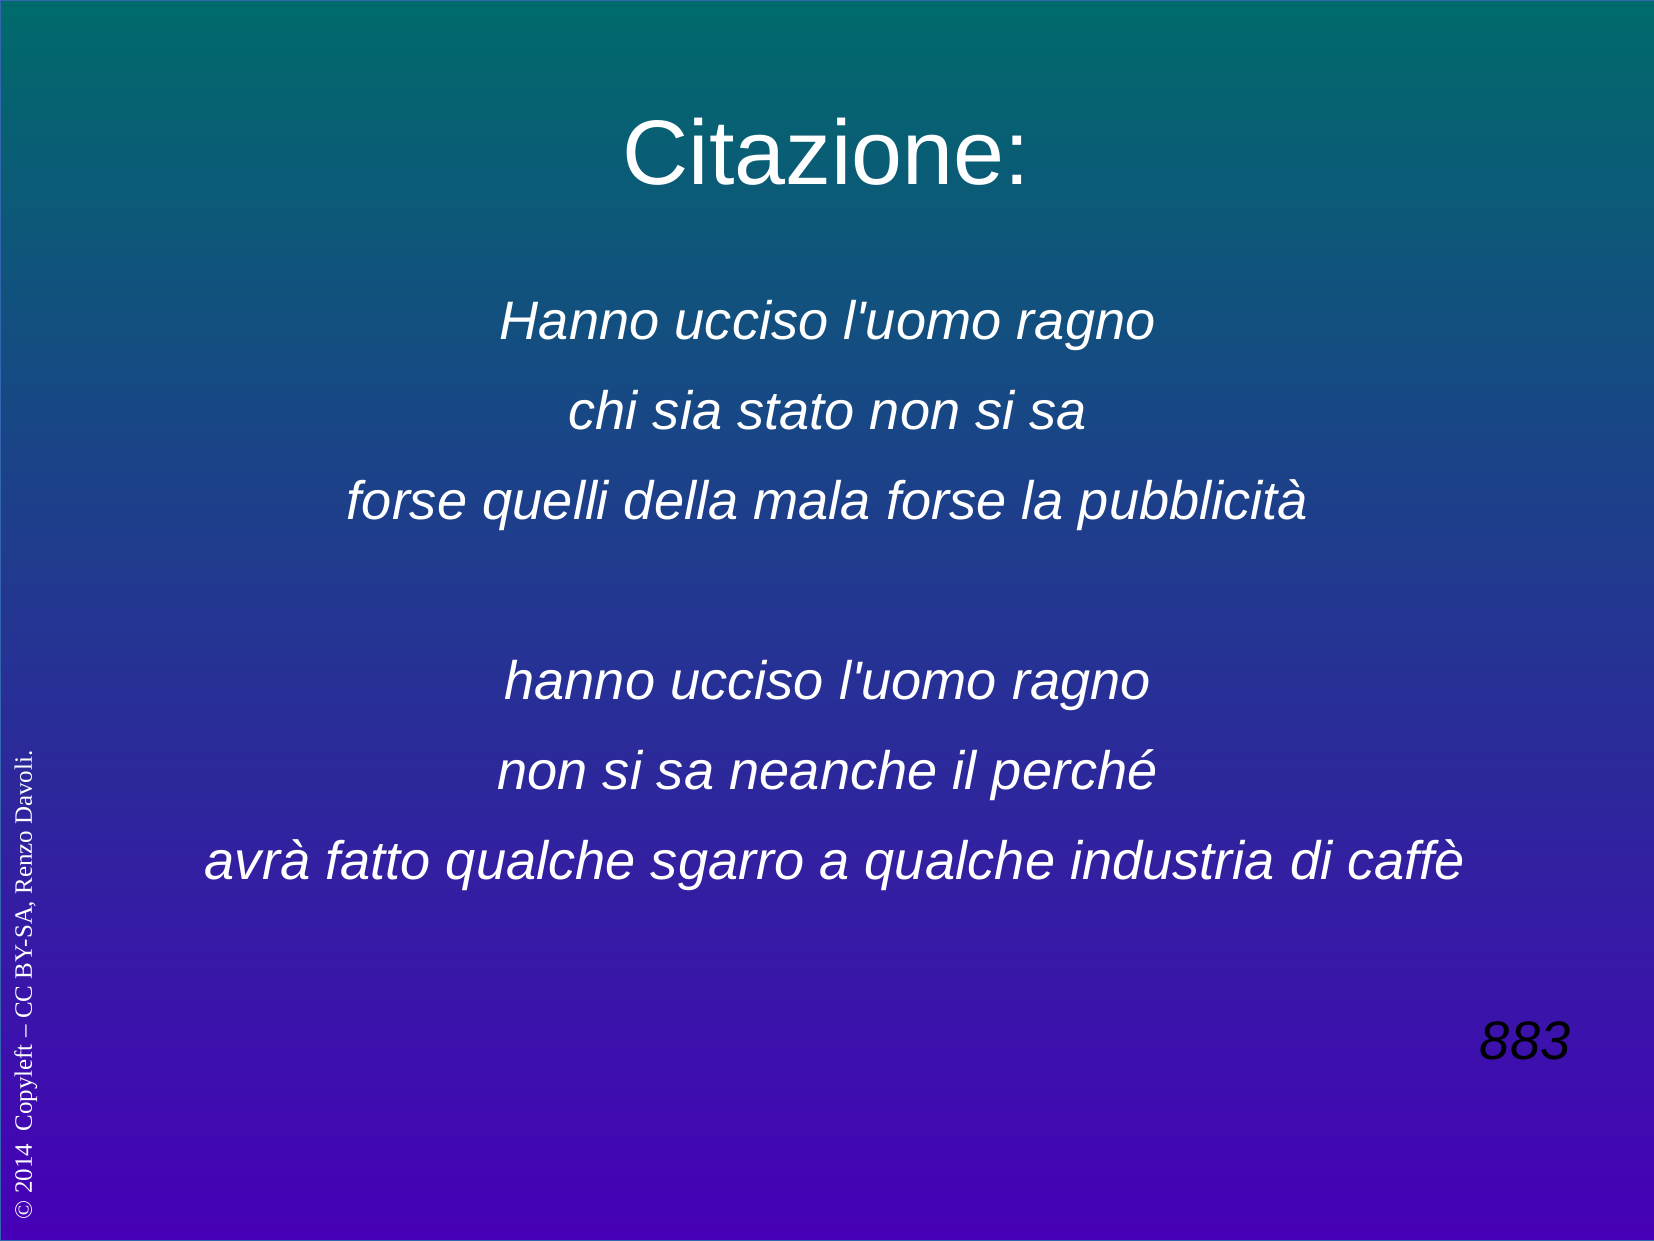

# Citazione:
Hanno ucciso l'uomo ragno
chi sia stato non si sa
forse quelli della mala forse la pubblicità
hanno ucciso l'uomo ragno
non si sa neanche il perché
avrà fatto qualche sgarro a qualche industria di caffè
883